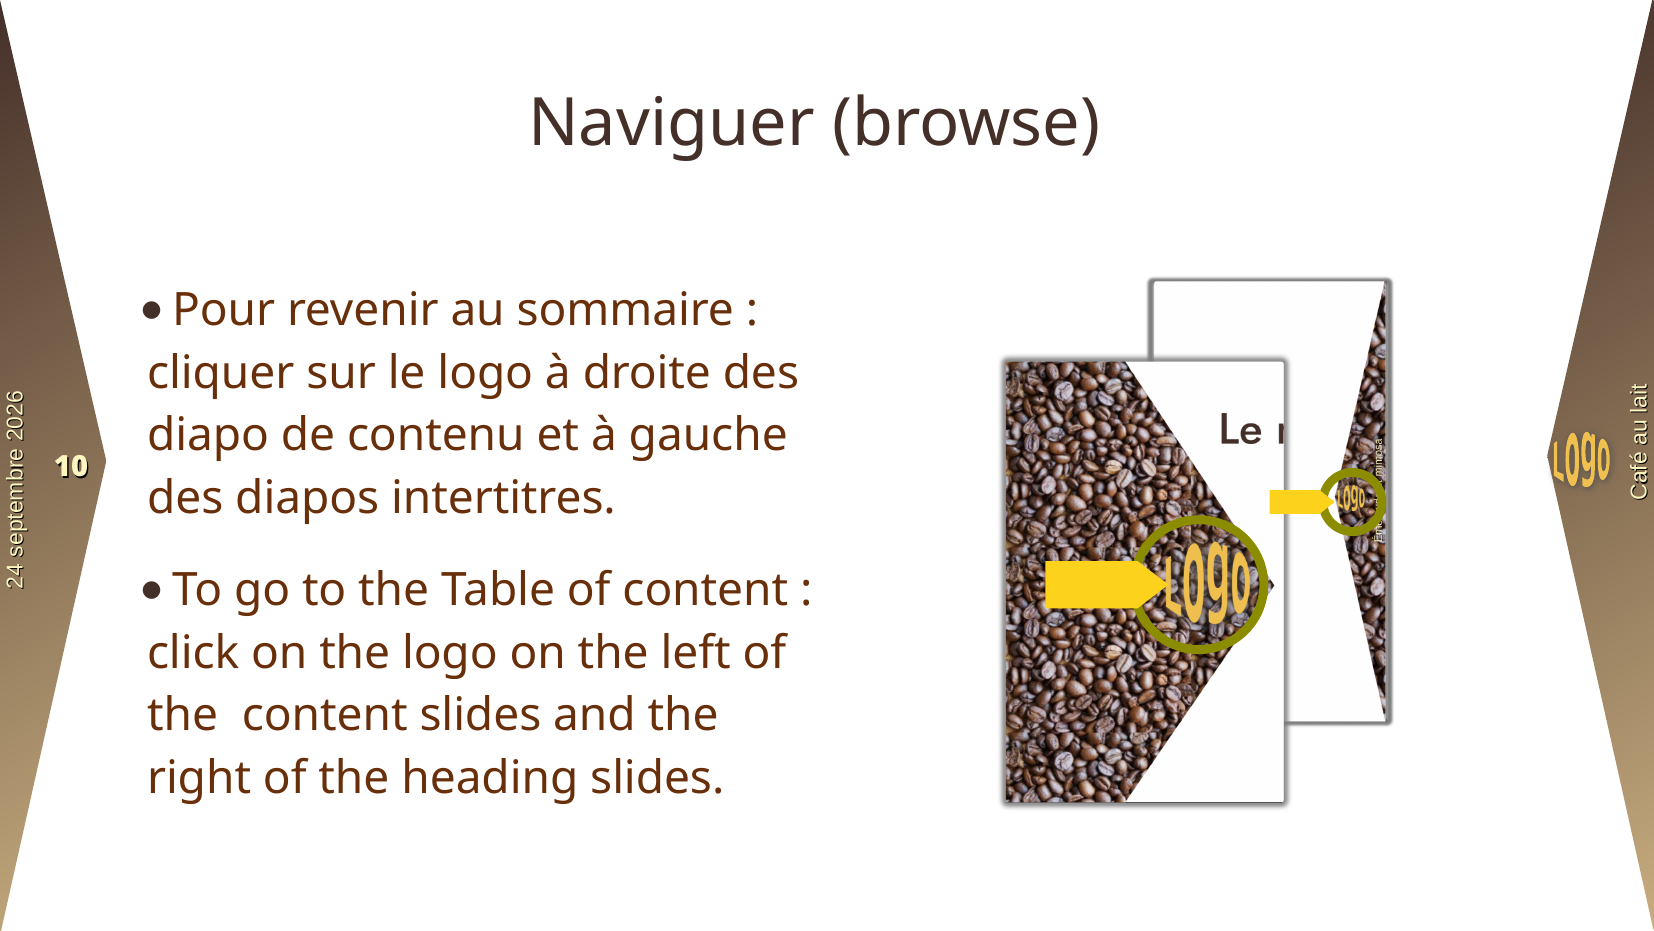

# Naviguer (browse)
 Pour revenir au sommaire : cliquer sur le logo à droite des diapo de contenu et à gauche des diapos intertitres.
Café au lait
10
 To go to the Table of content : click on the logo on the left of the content slides and the right of the heading slides.